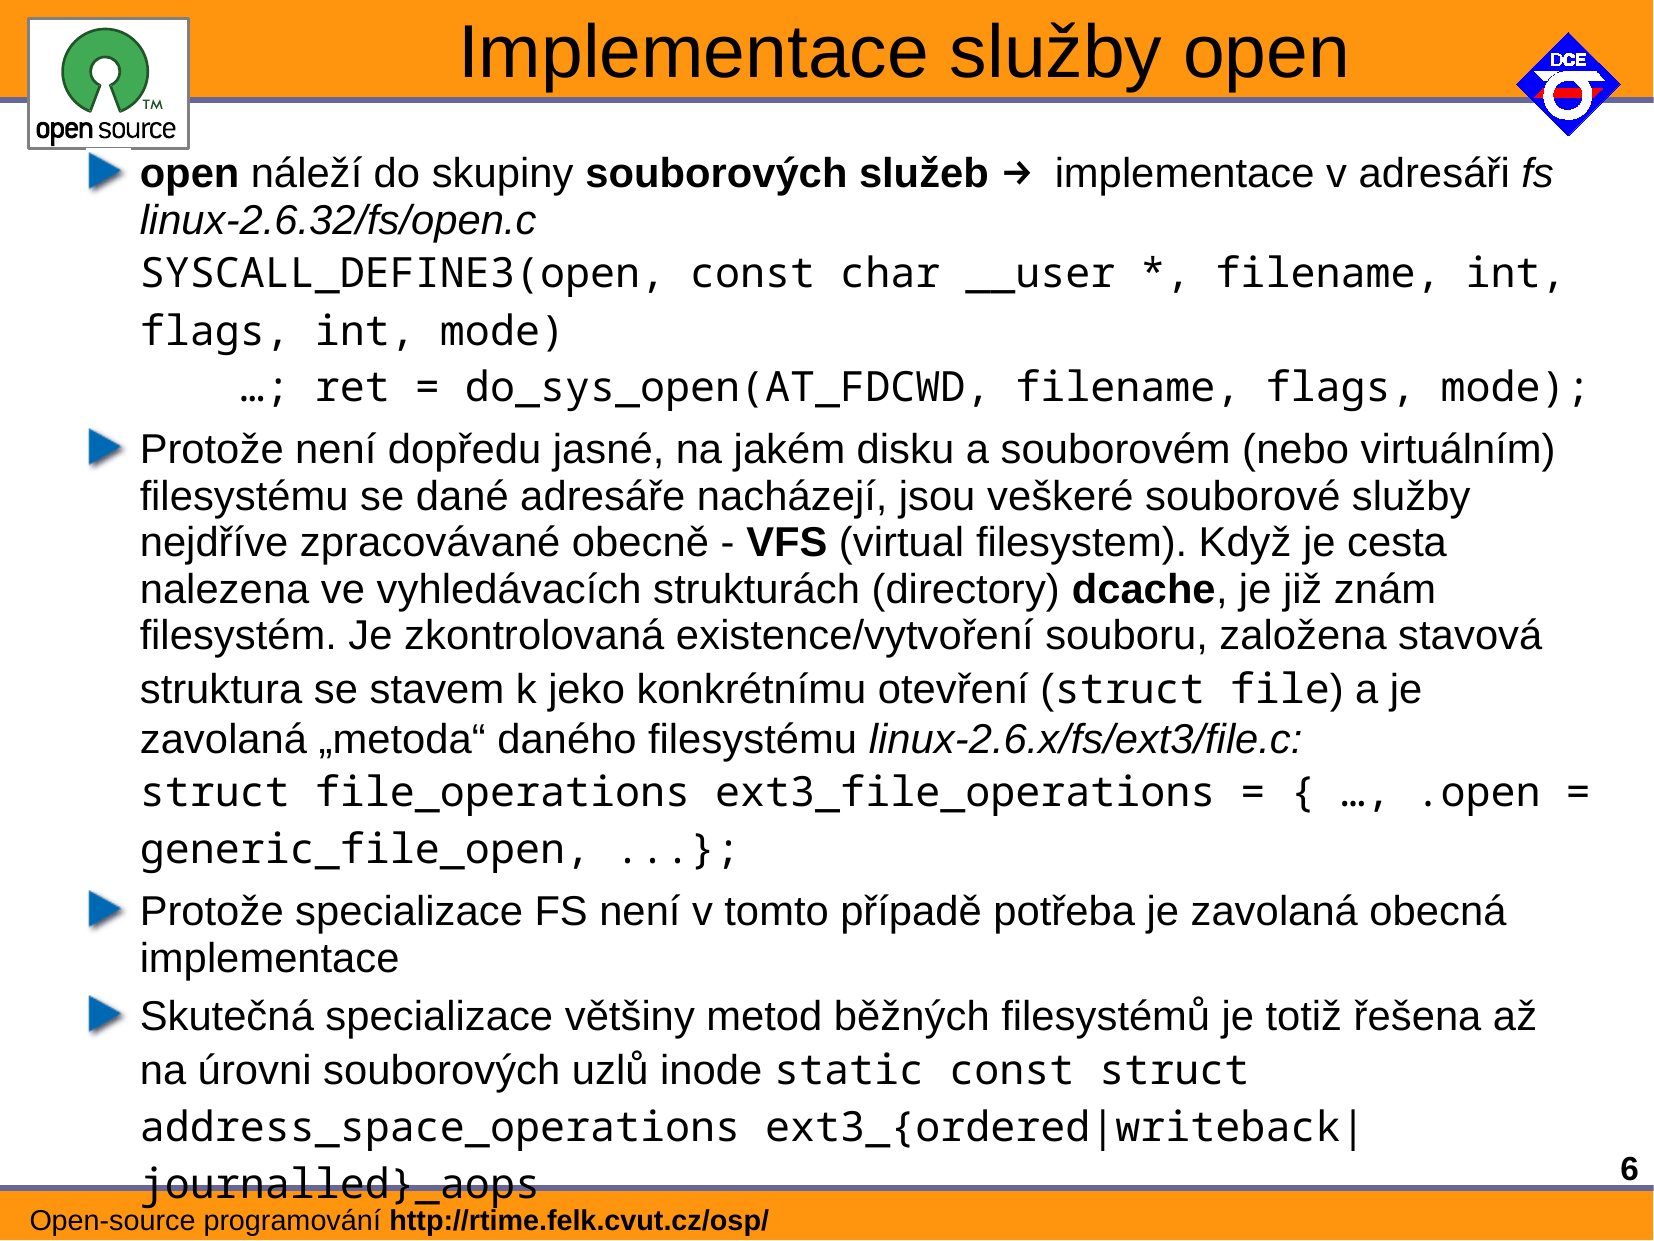

# Implementace služby open
open náleží do skupiny souborových služeb → implementace v adresáři fs
linux-2.6.32/fs/open.c
SYSCALL_DEFINE3(open, const char __user *, filename, int, flags, int, mode)
 …; ret = do_sys_open(AT_FDCWD, filename, flags, mode);
Protože není dopředu jasné, na jakém disku a souborovém (nebo virtuálním) filesystému se dané adresáře nacházejí, jsou veškeré souborové služby nejdříve zpracovávané obecně - VFS (virtual filesystem). Když je cesta nalezena ve vyhledávacích strukturách (directory) dcache, je již znám filesystém. Je zkontrolovaná existence/vytvoření souboru, založena stavová struktura se stavem k jeko konkrétnímu otevření (struct file) a je zavolaná „metoda“ daného filesystému linux-2.6.x/fs/ext3/file.c:
struct file_operations ext3_file_operations = { …, .open = generic_file_open, ...};
Protože specializace FS není v tomto případě potřeba je zavolaná obecná implementace
Skutečná specializace většiny metod běžných filesystémů je totiž řešena až na úrovni souborových uzlů inode static const struct address_space_operations ext3_{ordered|writeback|journalled}_aops